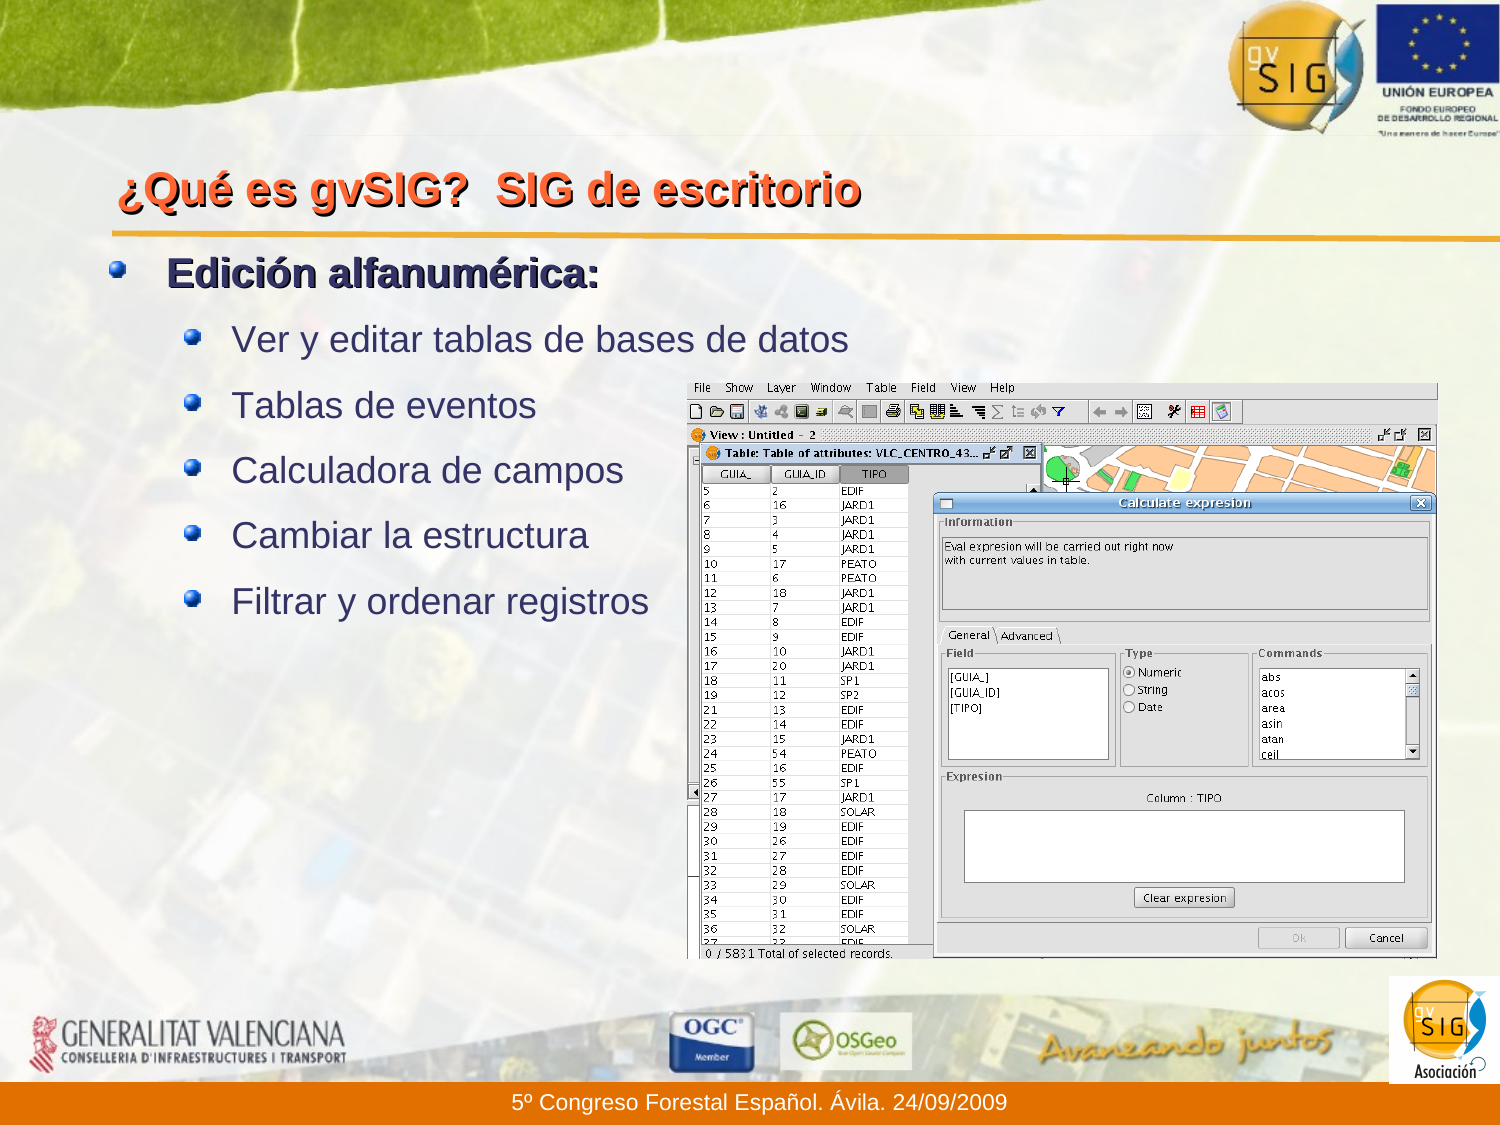

¿Qué es gvSIG? SIG de escritorio
Edición alfanumérica:
Ver y editar tablas de bases de datos
Tablas de eventos
Calculadora de campos
Cambiar la estructura
Filtrar y ordenar registros